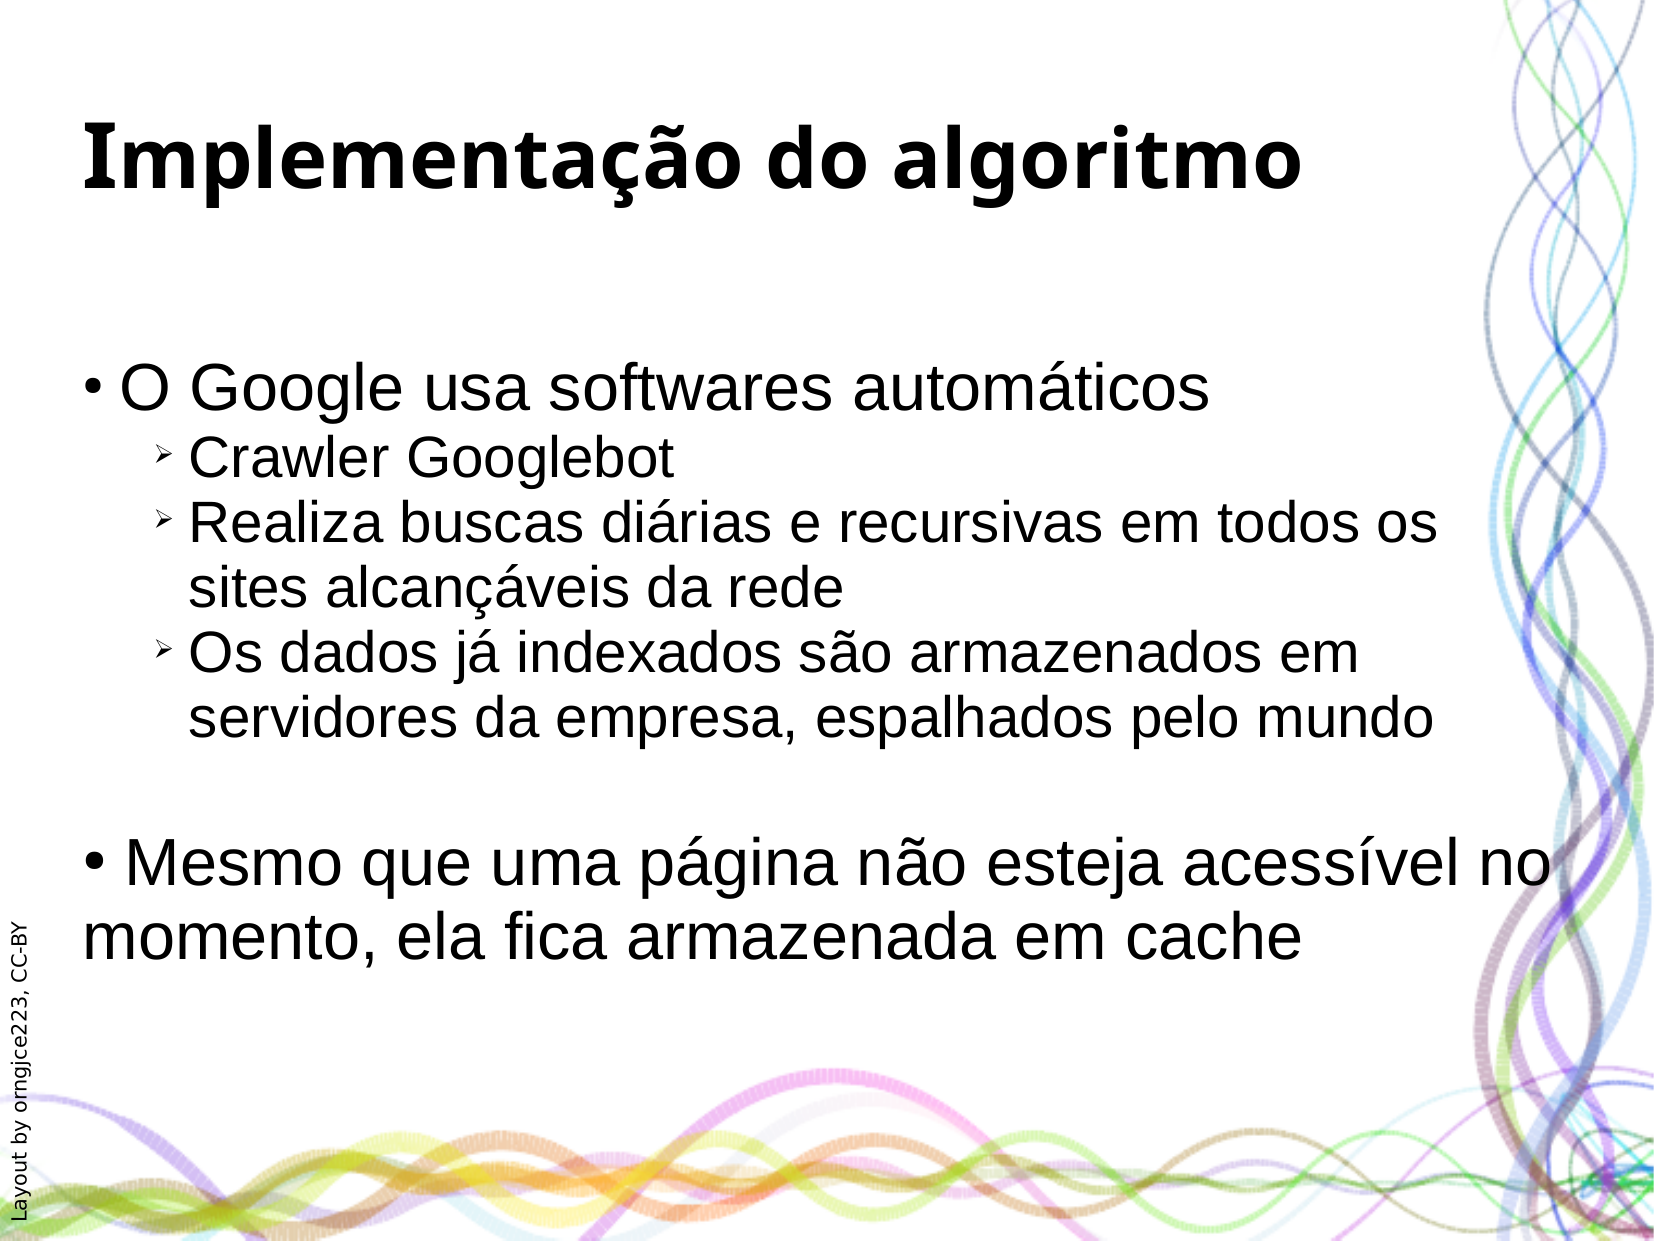

# Implementação do algoritmo
 O Google usa softwares automáticos
Crawler Googlebot
Realiza buscas diárias e recursivas em todos os sites alcançáveis da rede
Os dados já indexados são armazenados em servidores da empresa, espalhados pelo mundo
 Mesmo que uma página não esteja acessível no momento, ela fica armazenada em cache